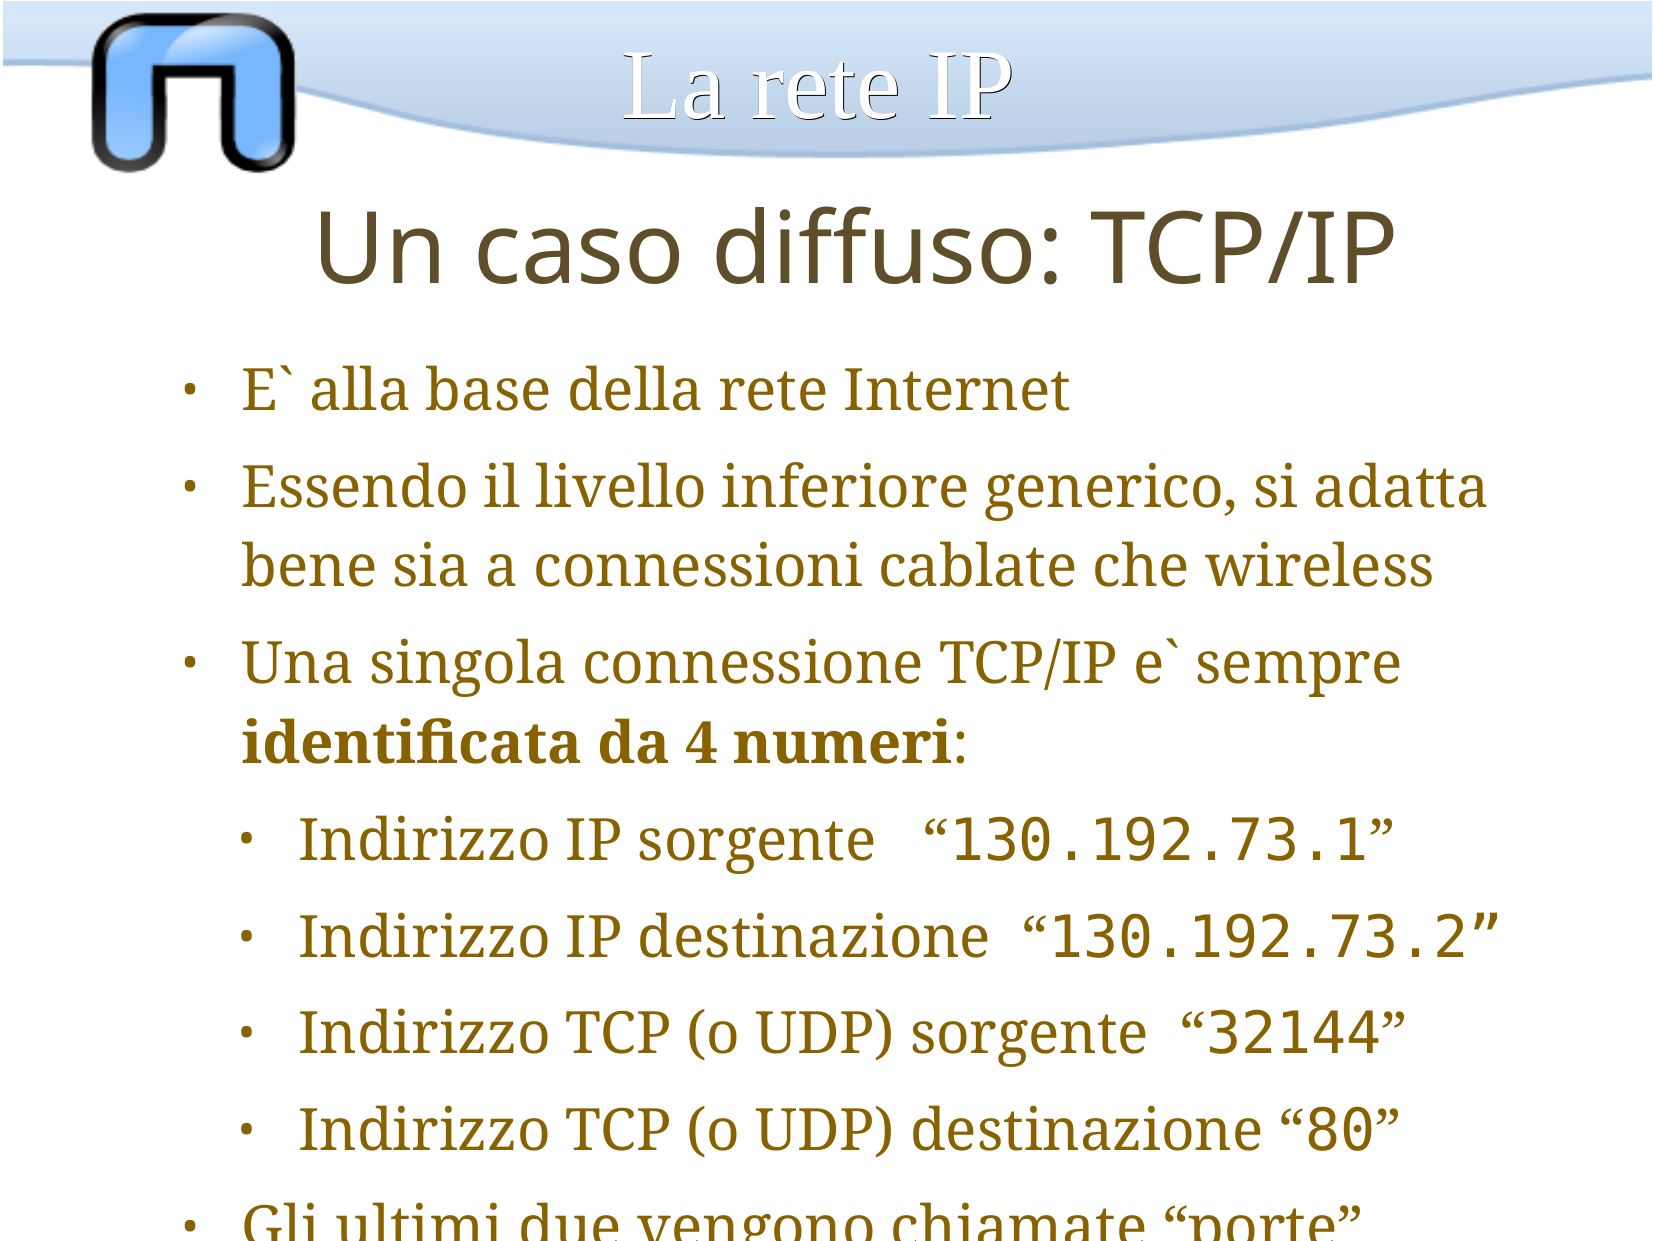

La rete IP
Un caso diffuso: TCP/IP
# E` alla base della rete Internet
Essendo il livello inferiore generico, si adatta bene sia a connessioni cablate che wireless
Una singola connessione TCP/IP e` sempre identificata da 4 numeri:
Indirizzo IP sorgente “130.192.73.1”
Indirizzo IP destinazione “130.192.73.2”
Indirizzo TCP (o UDP) sorgente “32144”
Indirizzo TCP (o UDP) destinazione “80”
Gli ultimi due vengono chiamate “porte”